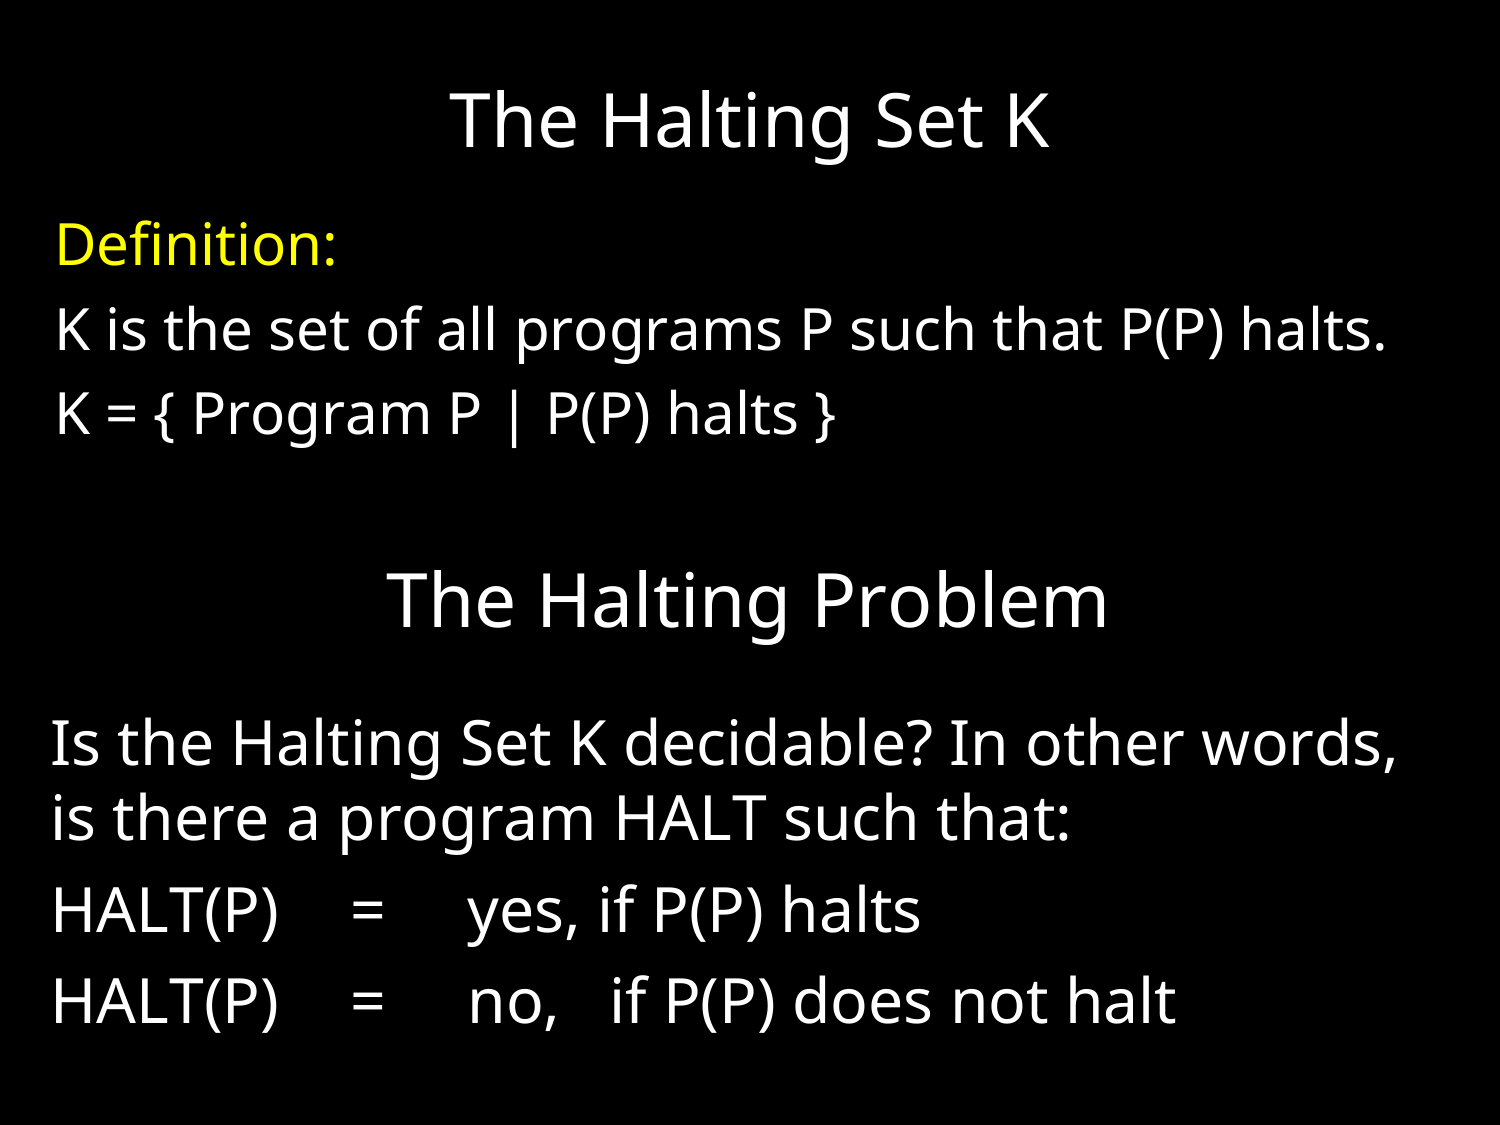

The Halting Set K
Definition:
K is the set of all programs P such that P(P) halts.
K = { Program P | P(P) halts }
The Halting Problem
Is the Halting Set K decidable? In other words, is there a program HALT such that:
HALT(P)	= yes, if P(P) halts
HALT(P)	= no, if P(P) does not halt